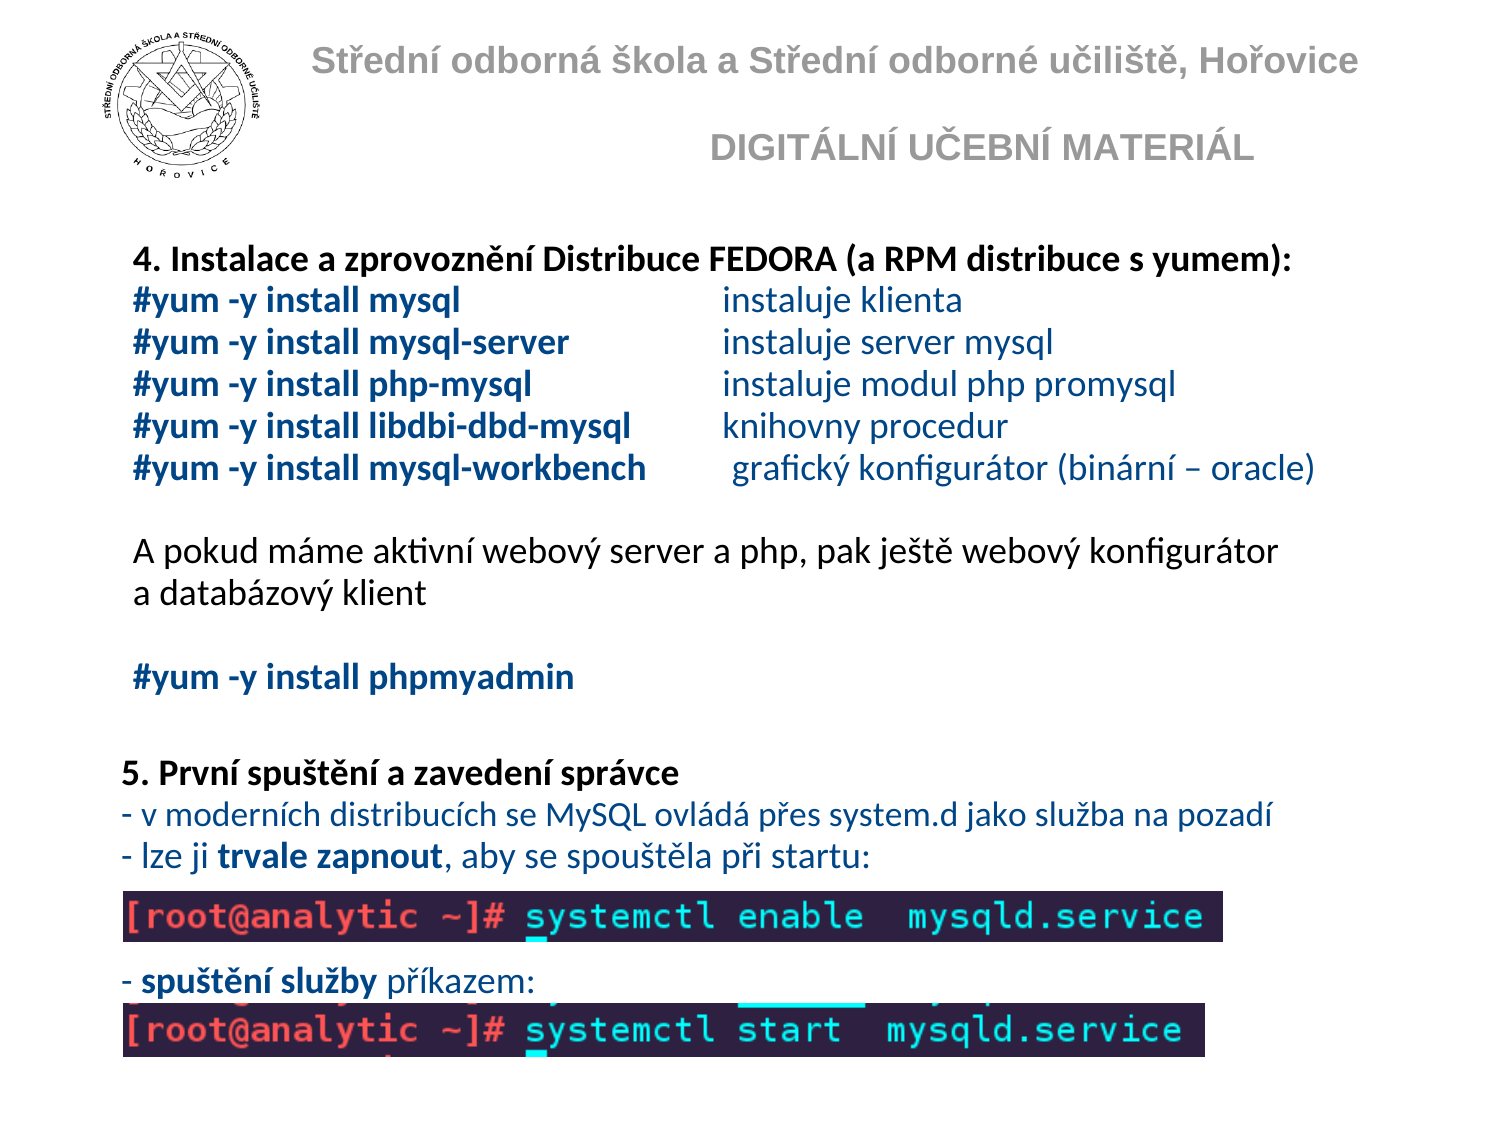

4. Instalace a zprovoznění Distribuce FEDORA (a RPM distribuce s yumem):
#yum -y install mysql				instaluje klienta
#yum -y install mysql-server			instaluje server mysql
#yum -y install php-mysql			instaluje modul php promysql
#yum -y install libdbi-dbd-mysql		knihovny procedur
#yum -y install mysql-workbench grafický konfigurátor (binární – oracle)
A pokud máme aktivní webový server a php, pak ještě webový konfigurátor
a databázový klient
#yum -y install phpmyadmin
5. První spuštění a zavedení správce
- v moderních distribucích se MySQL ovládá přes system.d jako služba na pozadí
- lze ji trvale zapnout, aby se spouštěla při startu:
- spuštění služby příkazem: